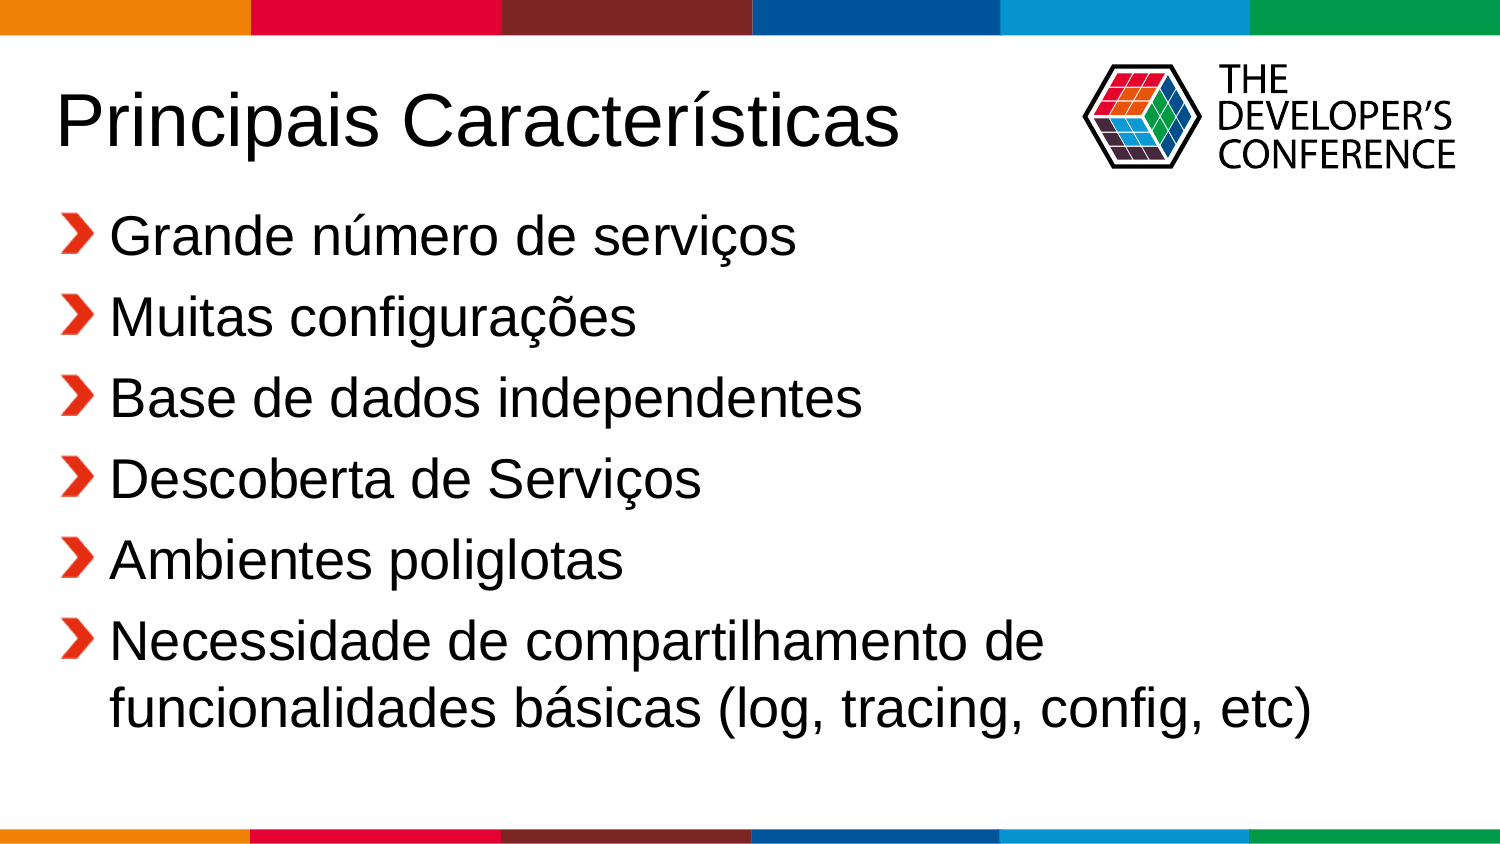

# Principais Características
Grande número de serviços
Muitas configurações
Base de dados independentes
Descoberta de Serviços
Ambientes poliglotas
Necessidade de compartilhamento de funcionalidades básicas (log, tracing, config, etc)